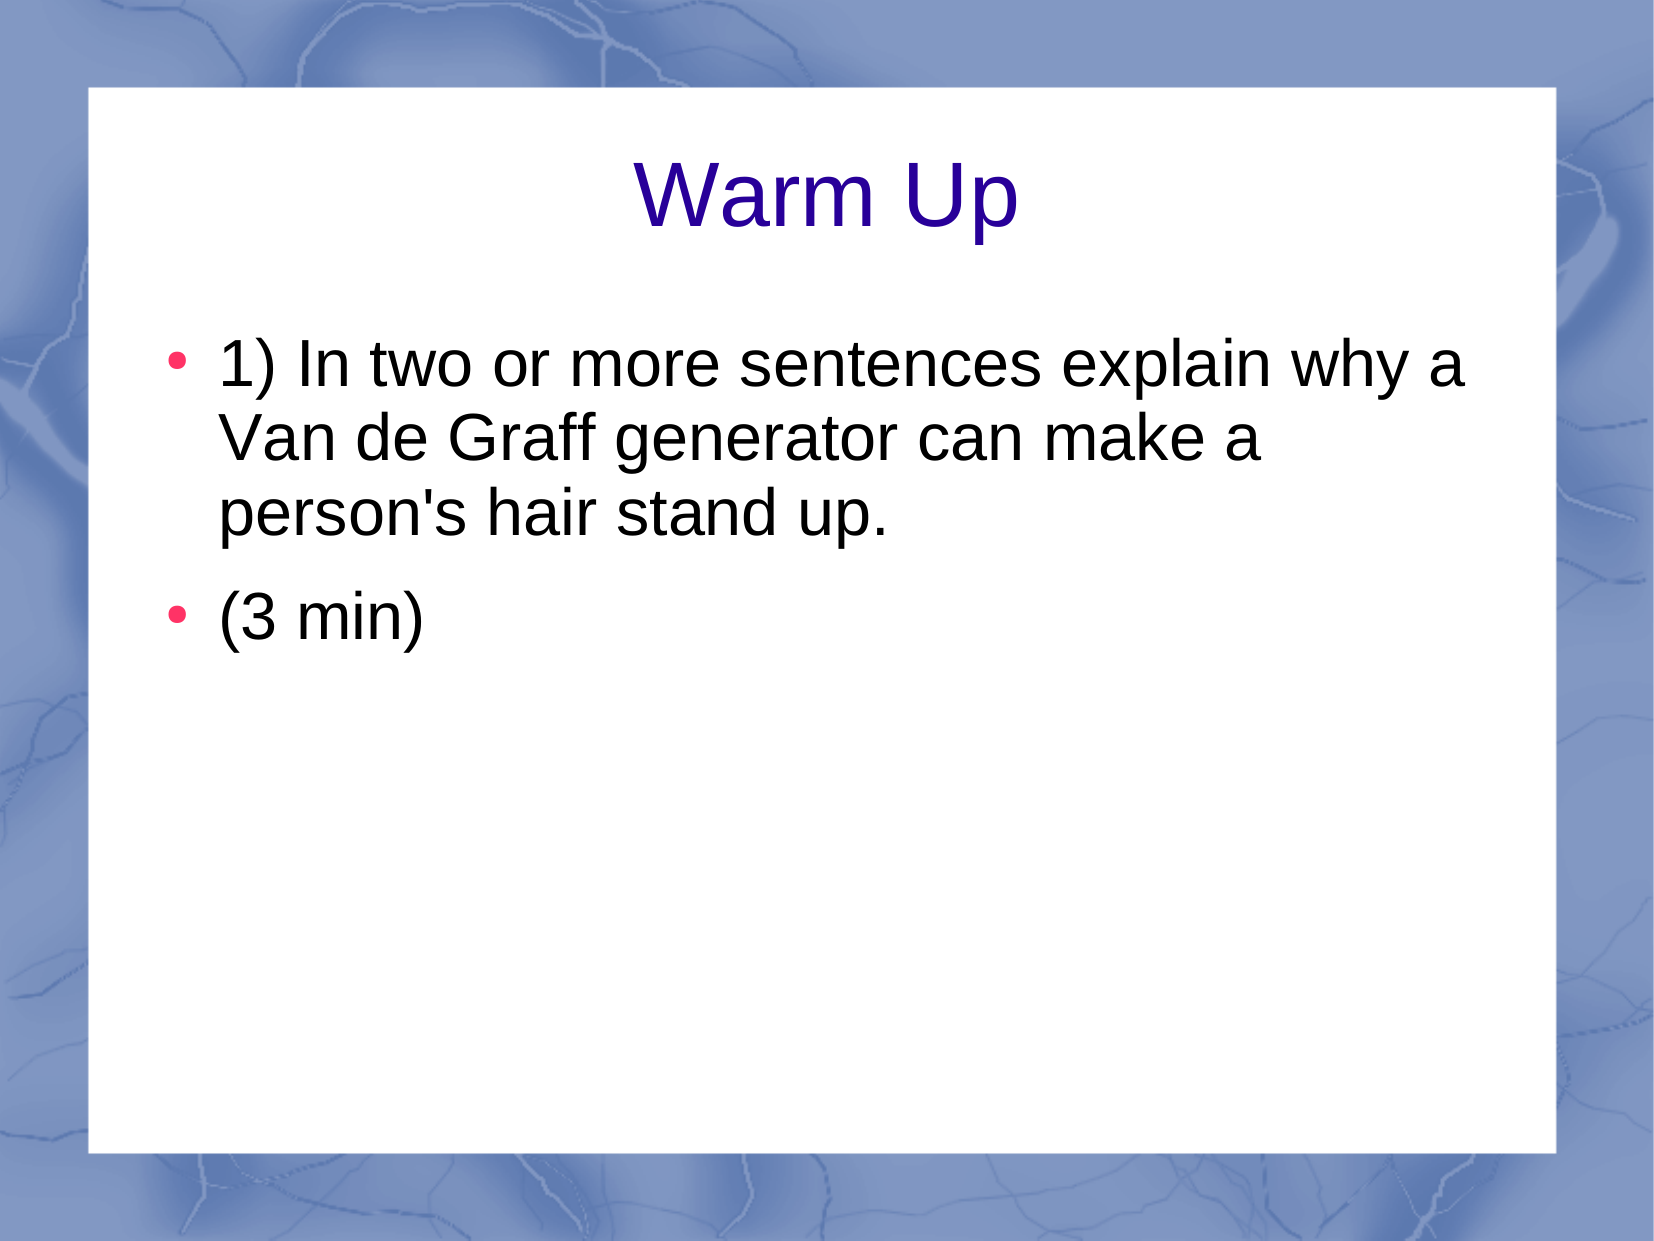

# Warm Up
1) In two or more sentences explain why a Van de Graff generator can make a person's hair stand up.
(3 min)